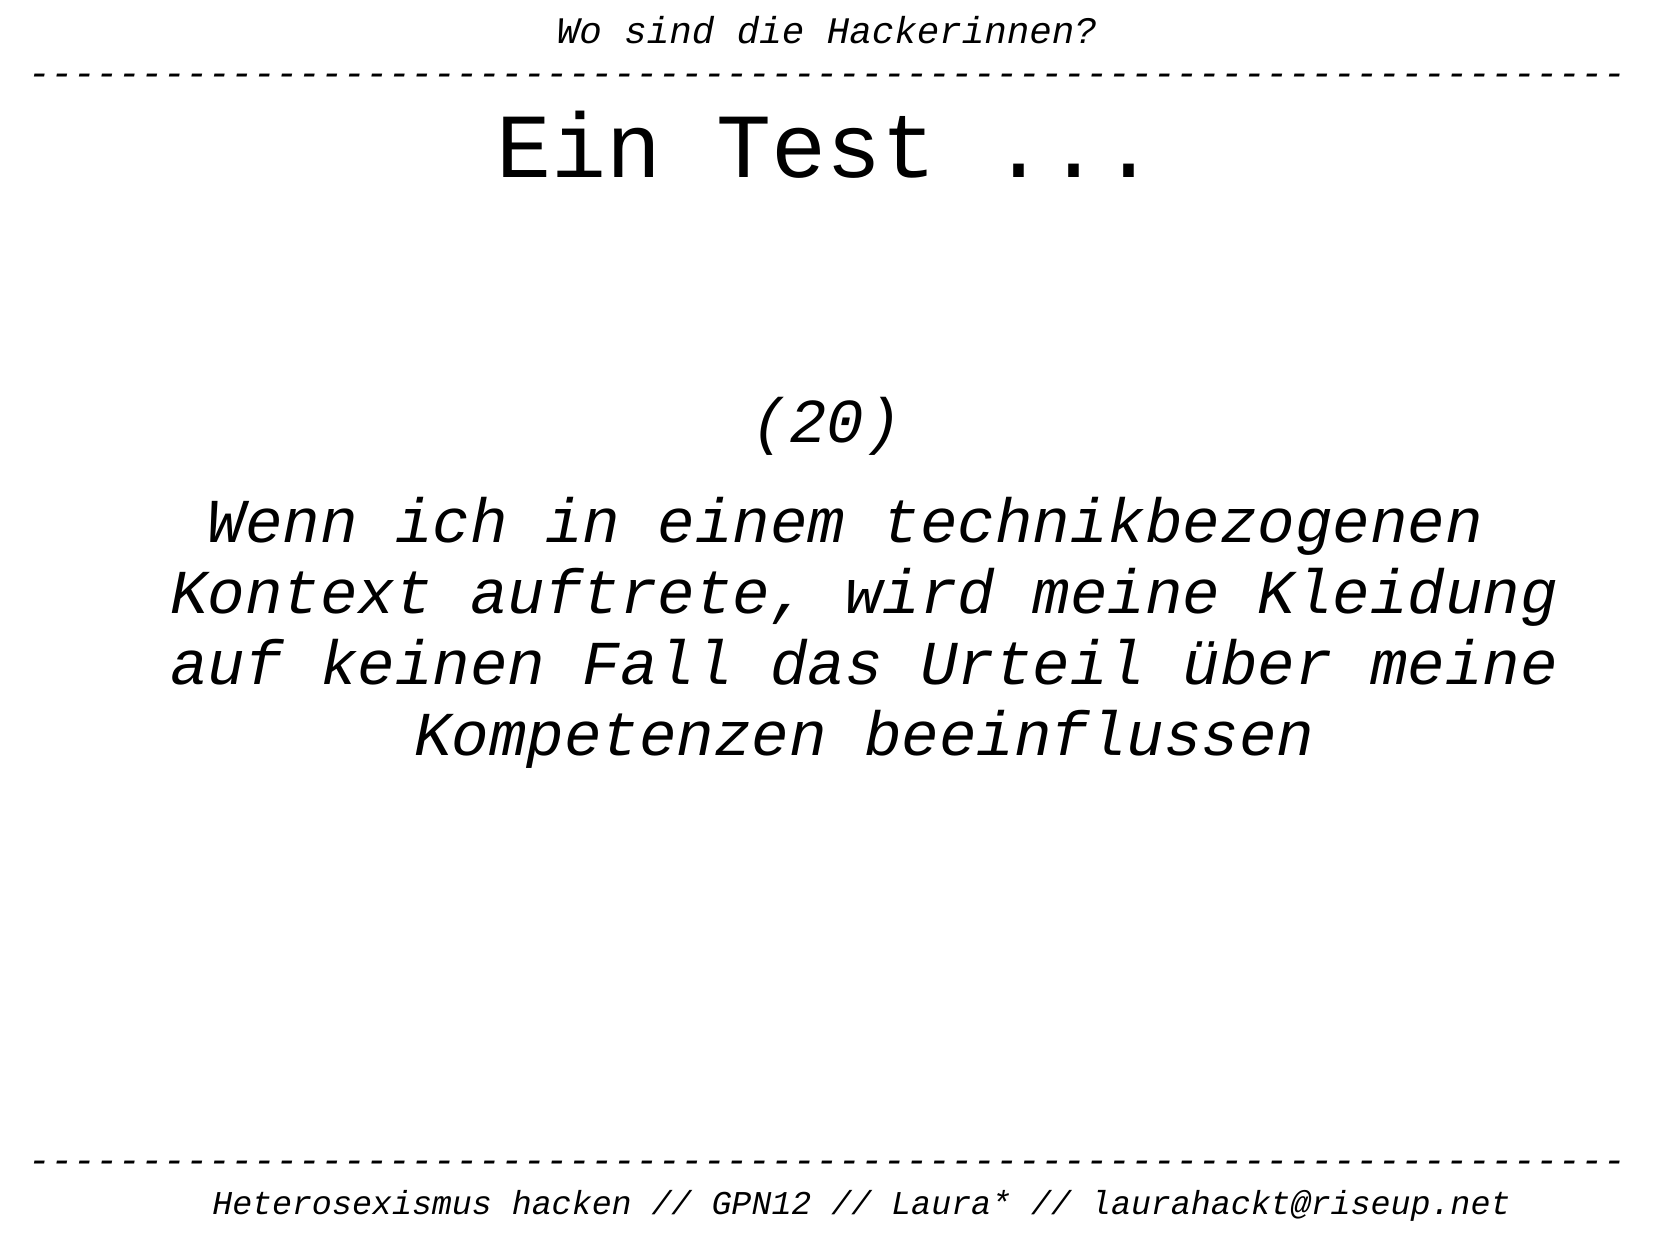

Wo sind die Hackerinnen?
-----------------------------------------------------------------------
# Ein Test ...
(20)
Wenn ich in einem technikbezogenen Kontext auftrete, wird meine Kleidung auf keinen Fall das Urteil über meine Kompetenzen beeinflussen
-----------------------------------------------------------------------
Heterosexismus hacken // GPN12 // Laura* // laurahackt@riseup.net